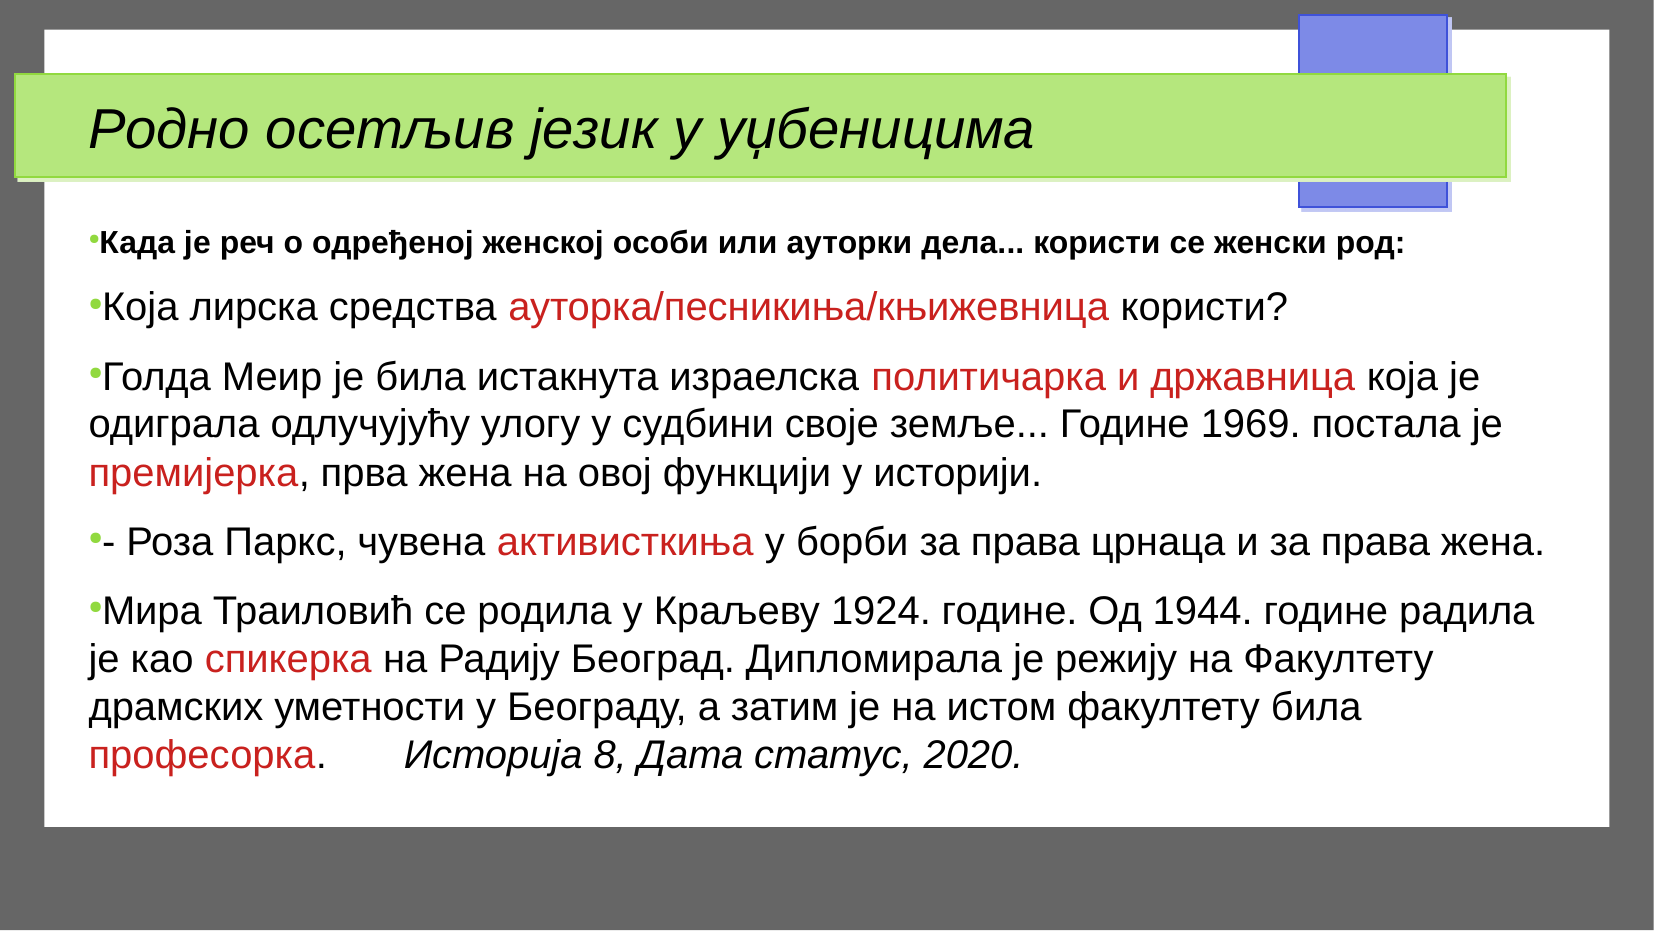

# Родно осетљив језик у уџбеницима
Када је реч о одређеној женској особи или ауторки дела... користи се женски род:
Која лирска средства ауторка/песникиња/књижевница користи?
Голда Меир је била истакнута израелска политичарка и државница која је одиграла одлучујућу улогу у судбини своје земље... Године 1969. постала је премијерка, прва жена на овој функцији у историји.
- Роза Паркс, чувена активисткиња у борби за права црнаца и за права жена.
Мира Траиловић се родила у Краљеву 1924. године. Од 1944. године радила је као спикерка на Радију Београд. Дипломирала је режију на Факултету драмских уметности у Београду, а затим је на истом факултету била професорка. Историја 8, Дата статус, 2020.